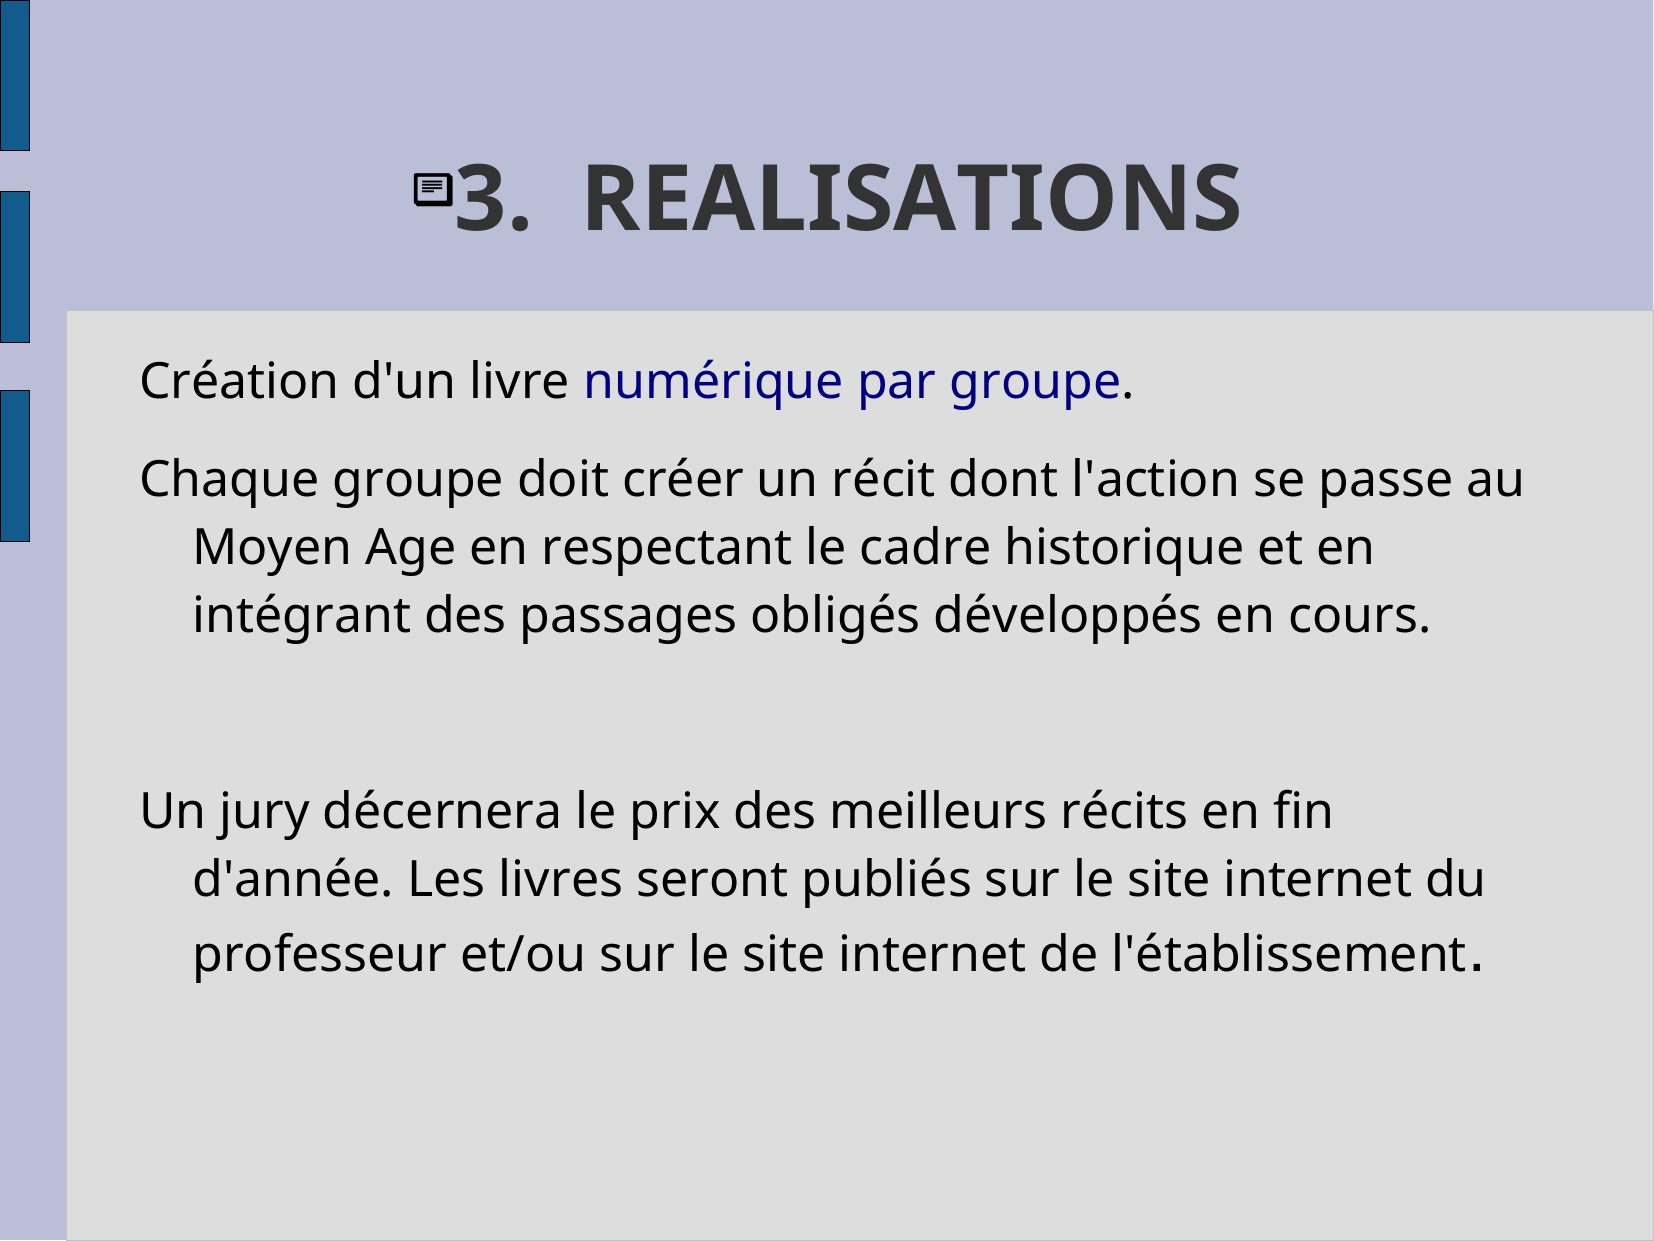

# 3. REALISATIONS
Création d'un livre numérique par groupe.
Chaque groupe doit créer un récit dont l'action se passe au Moyen Age en respectant le cadre historique et en intégrant des passages obligés développés en cours.
Un jury décernera le prix des meilleurs récits en fin d'année. Les livres seront publiés sur le site internet du professeur et/ou sur le site internet de l'établissement.